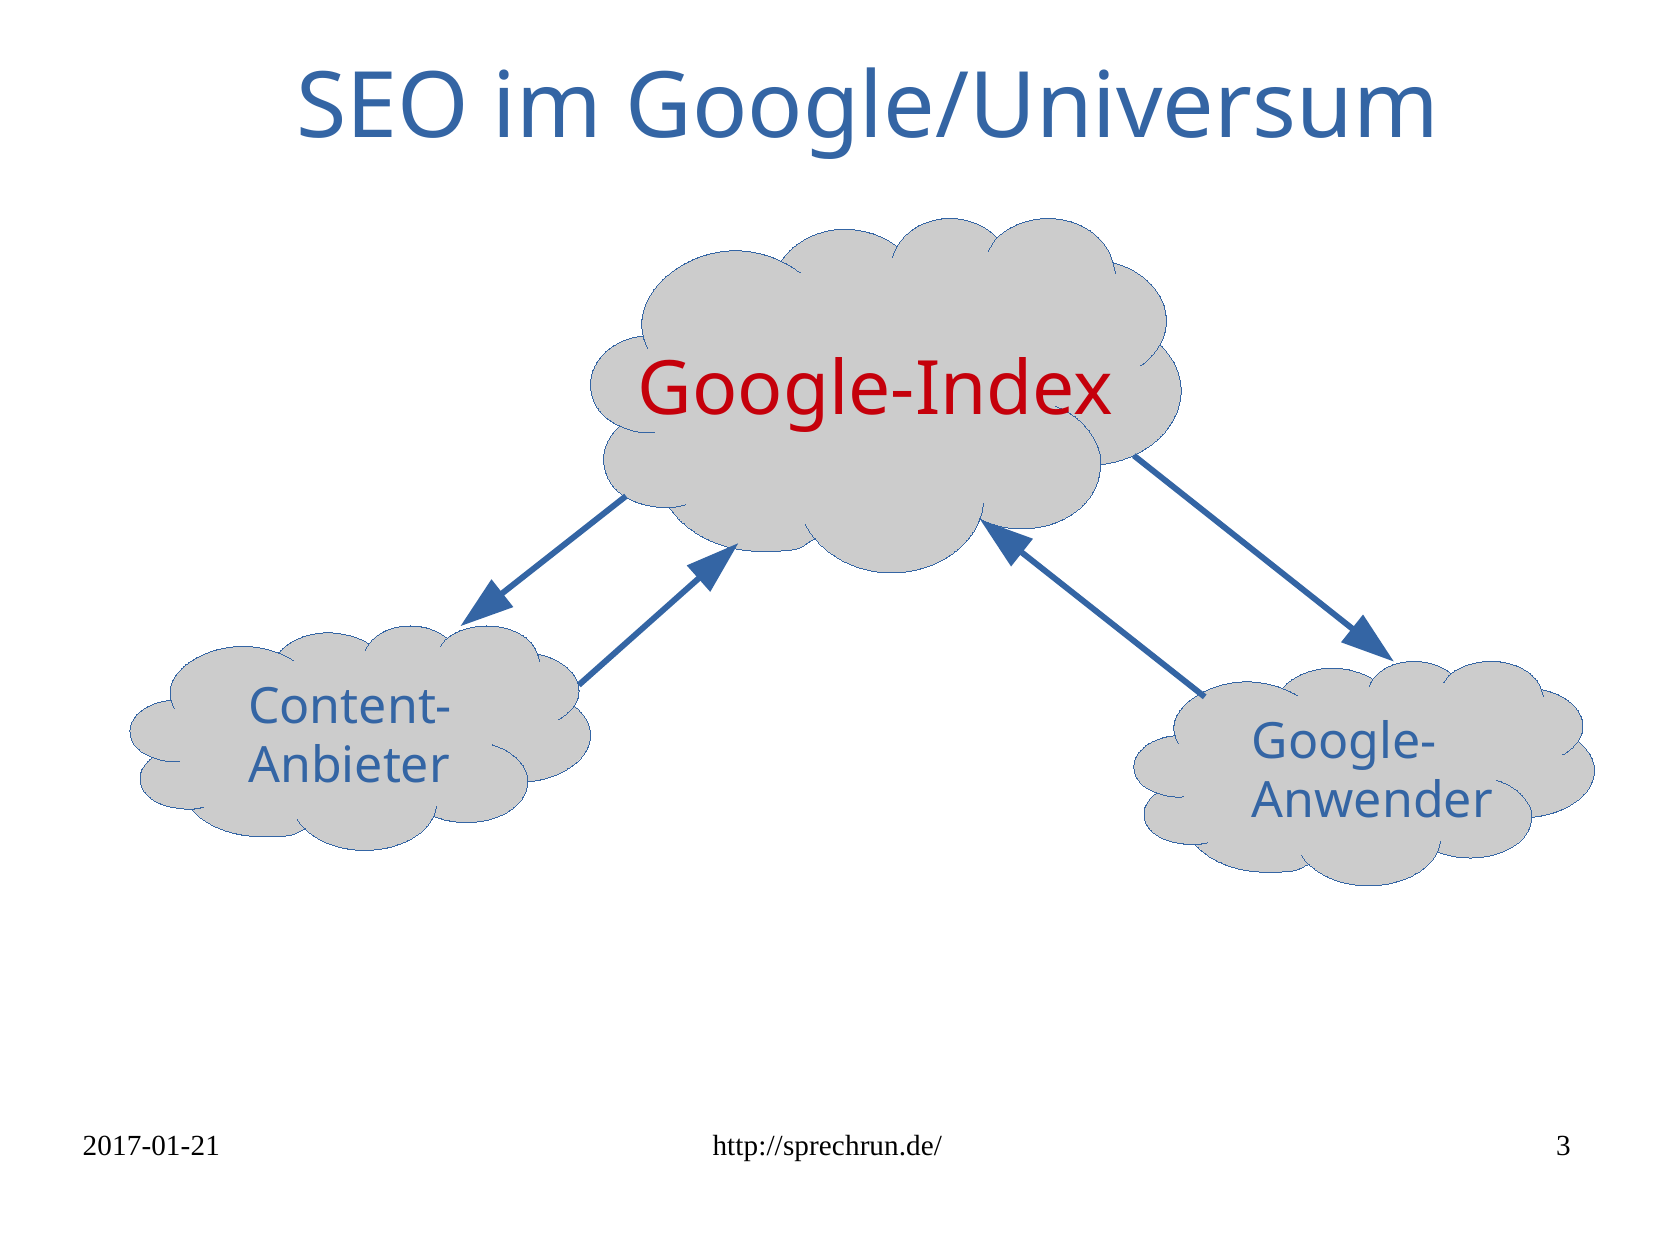

# SEO im Google/Universum
Google-Index
Content-Anbieter
Google-Anwender
2017-01-21
http://sprechrun.de/
3